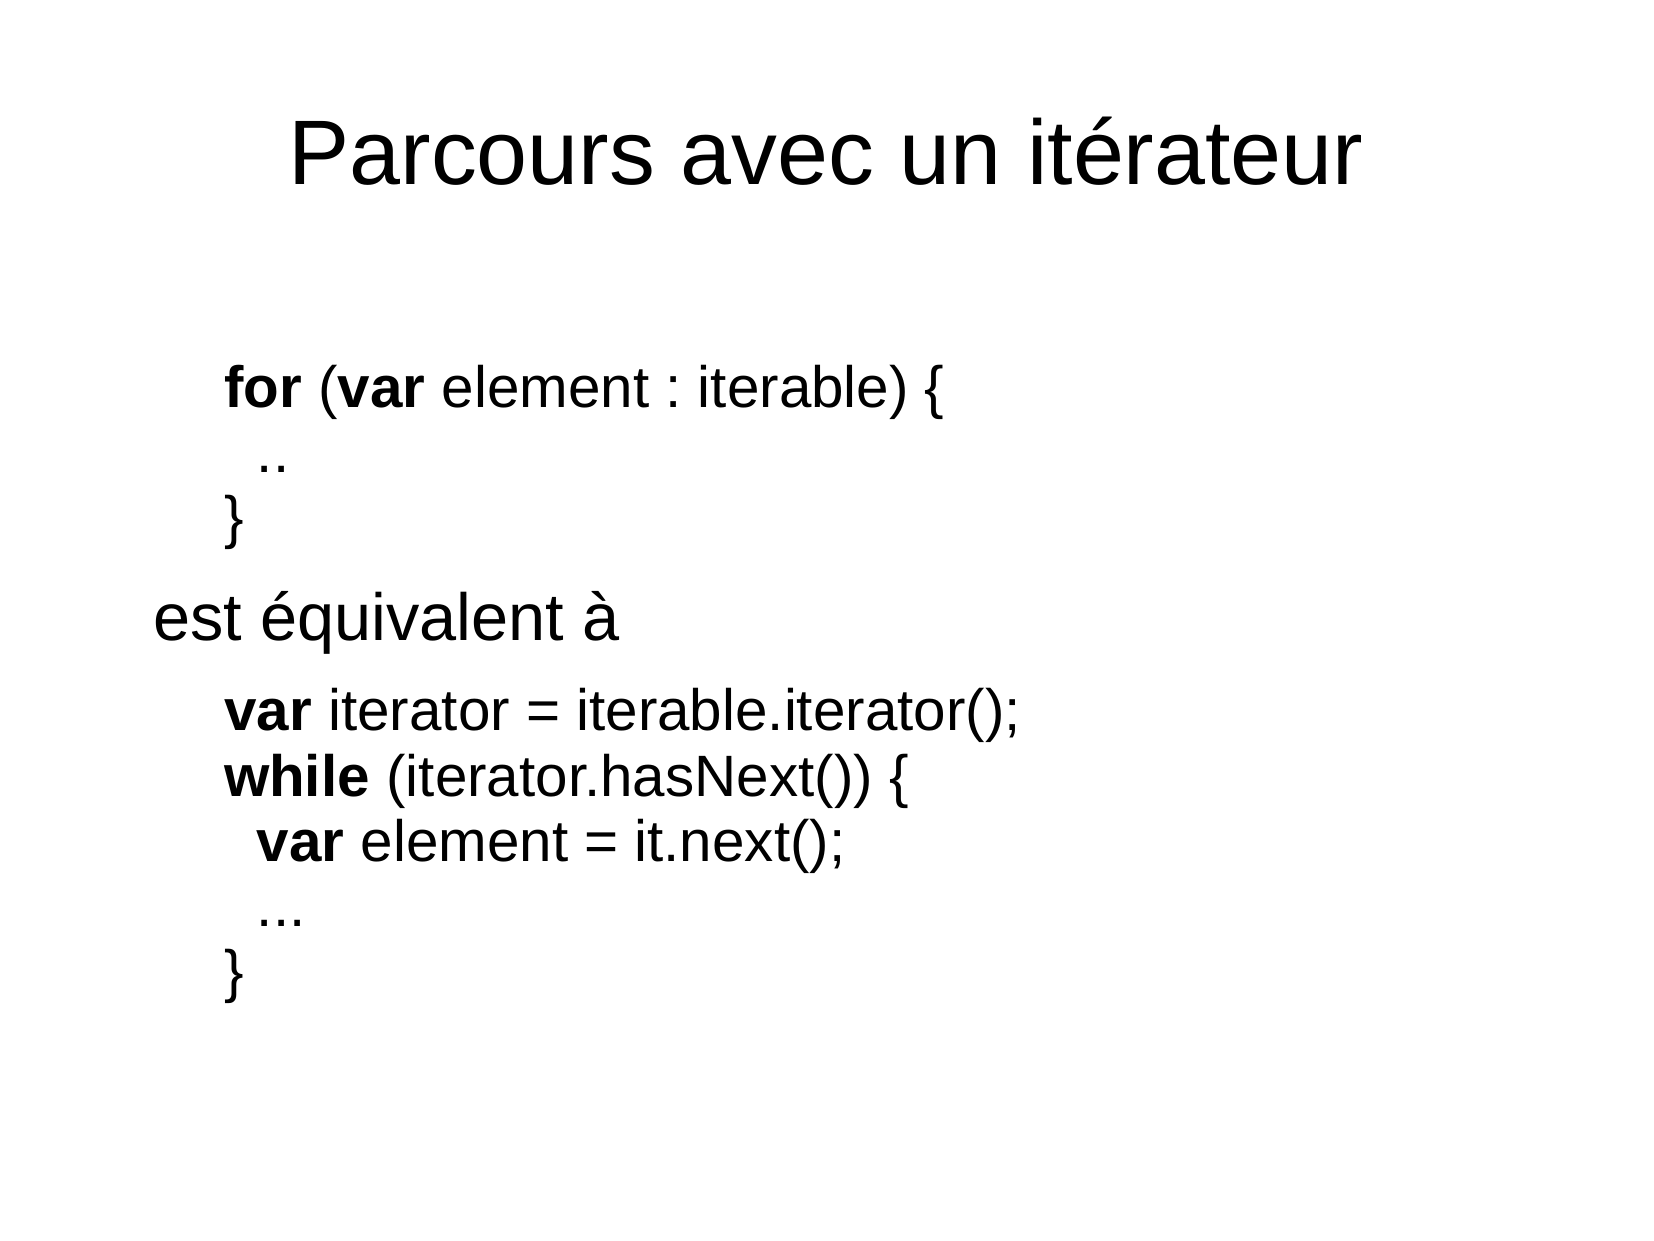

# Parcours avec un itérateur
for (var element : iterable) {
 ..
}
est équivalent à
var iterator = iterable.iterator();
while (iterator.hasNext()) {
 var element = it.next();
 ...
}